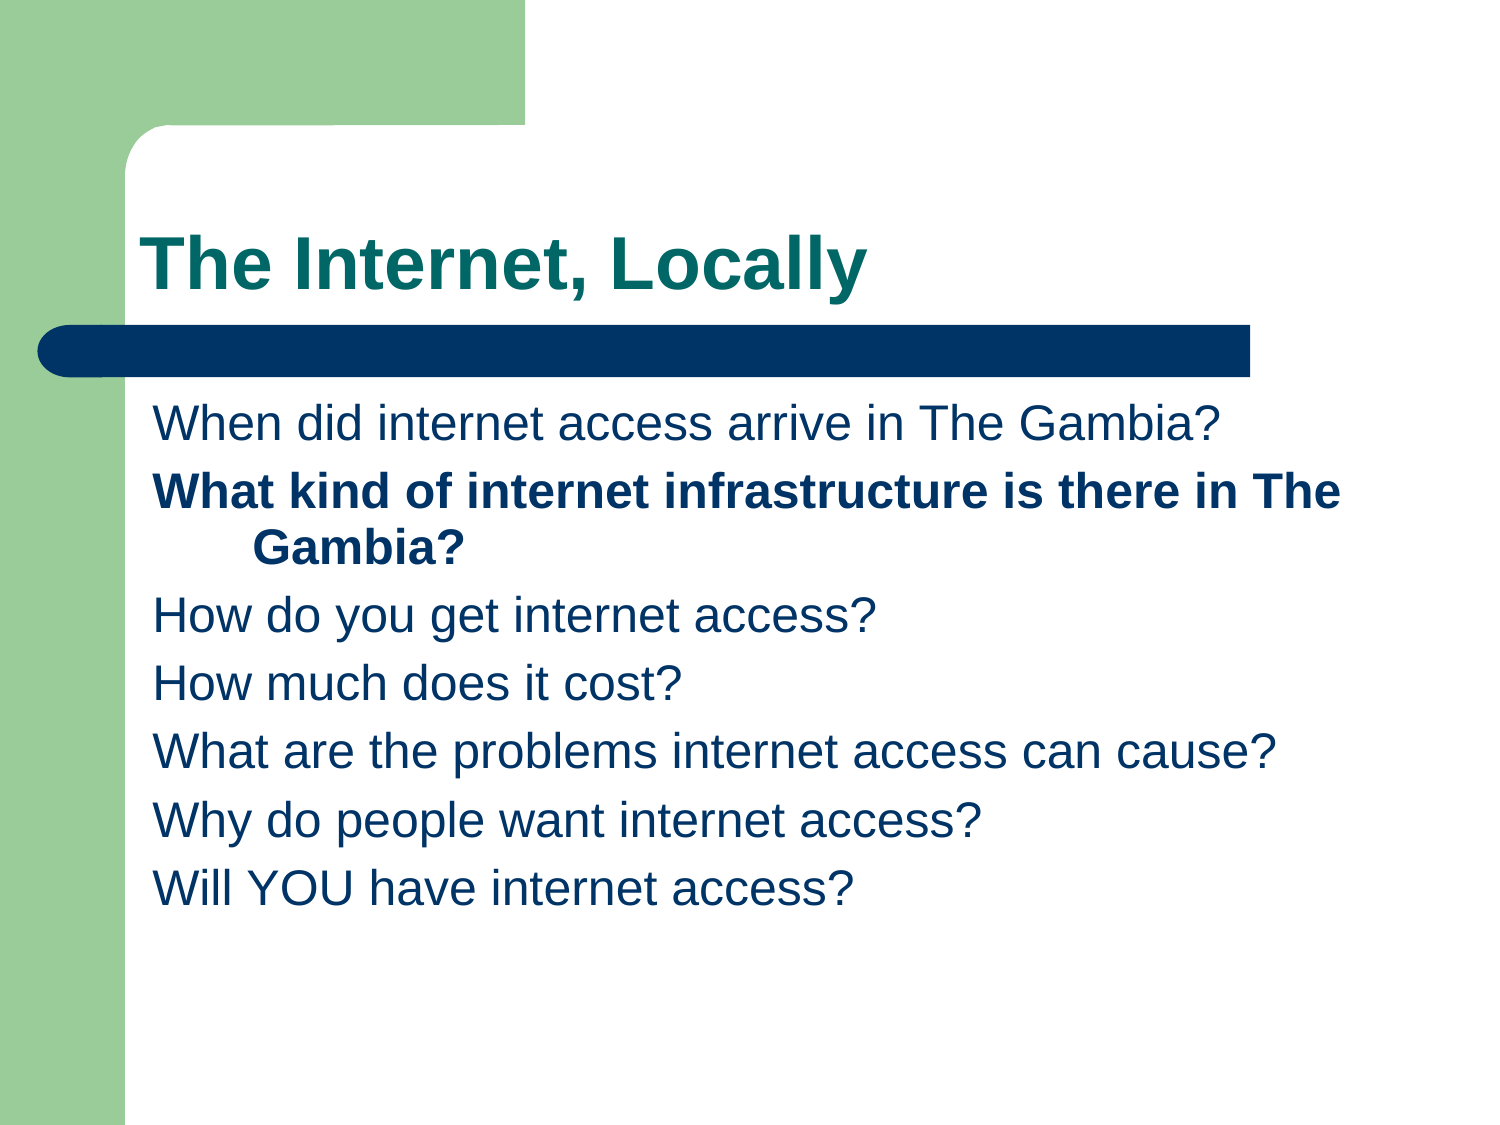

# The Internet, Locally
When did internet access arrive in The Gambia?
What kind of internet infrastructure is there in The Gambia?
How do you get internet access?
How much does it cost?
What are the problems internet access can cause?
Why do people want internet access?
Will YOU have internet access?